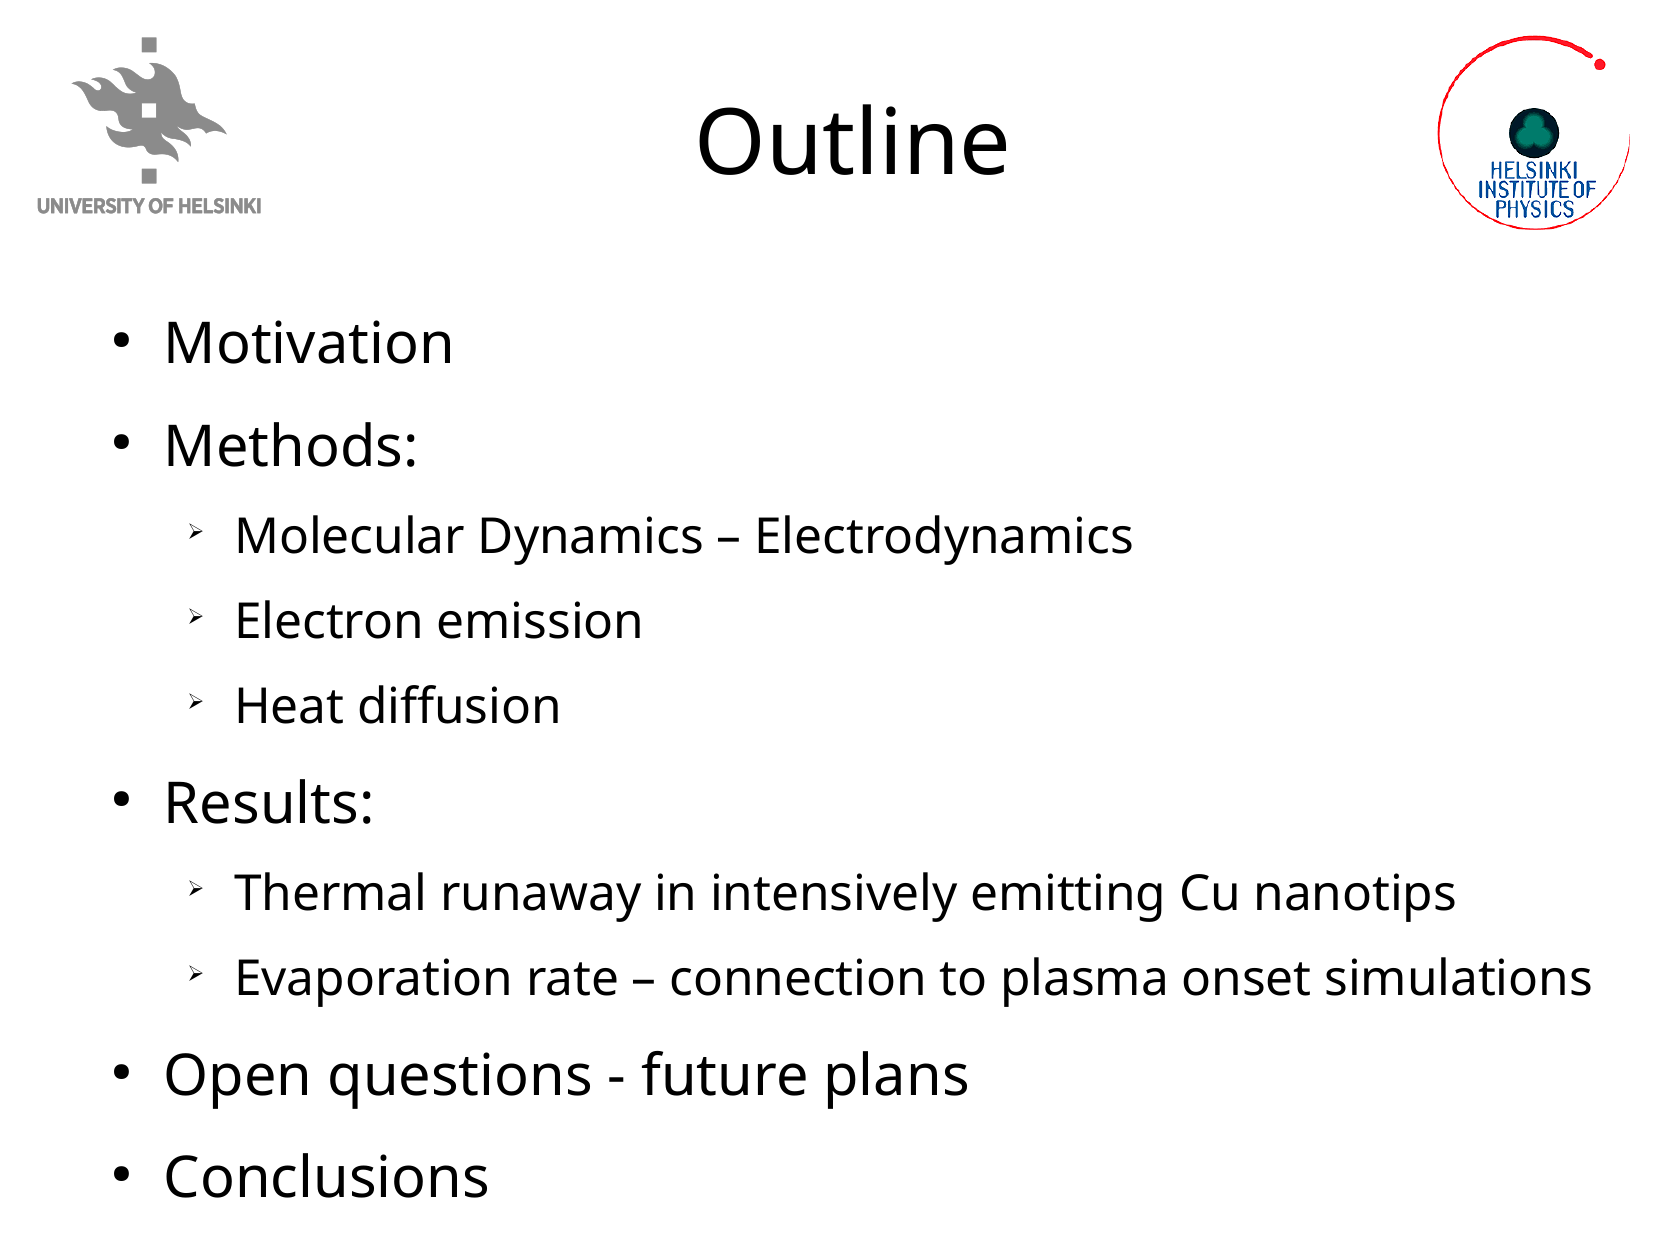

# Outline
Motivation
Methods:
Molecular Dynamics – Electrodynamics
Electron emission
Heat diffusion
Results:
Thermal runaway in intensively emitting Cu nanotips
Evaporation rate – connection to plasma onset simulations
Open questions - future plans
Conclusions